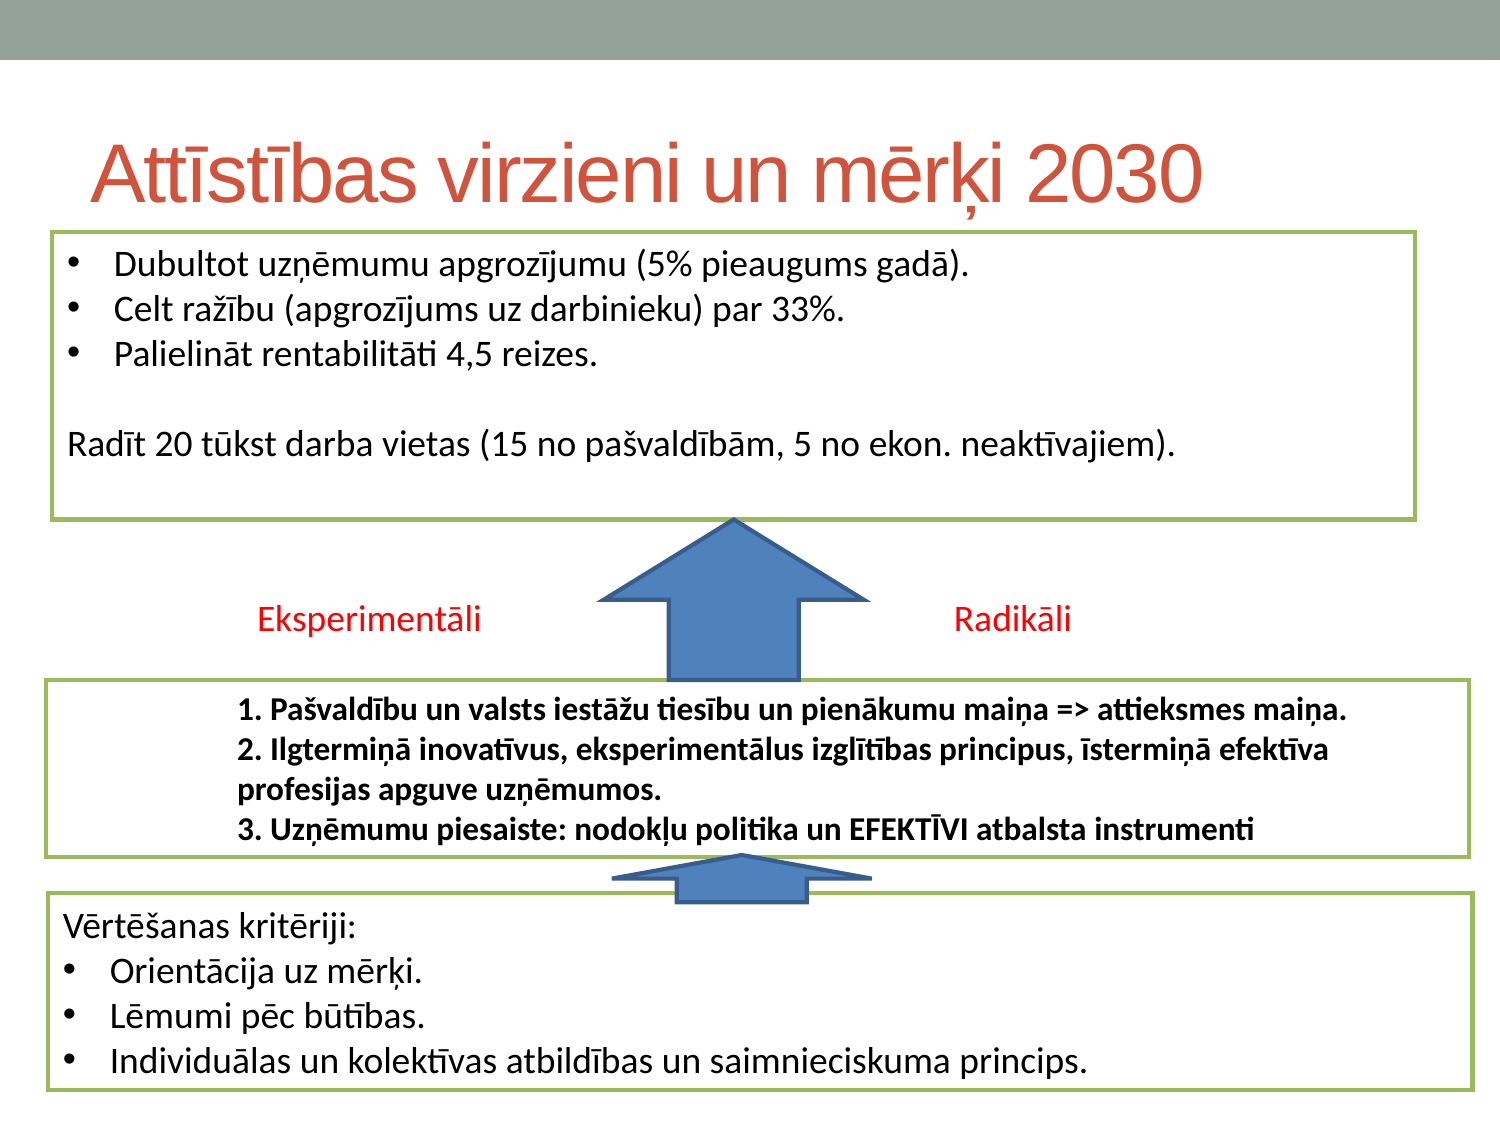

# Attīstības virzieni un mērķi 2030
Dubultot uzņēmumu apgrozījumu (5% pieaugums gadā).
Celt ražību (apgrozījums uz darbinieku) par 33%.
Palielināt rentabilitāti 4,5 reizes.
Radīt 20 tūkst darba vietas (15 no pašvaldībām, 5 no ekon. neaktīvajiem).
Eksperimentāli
Radikāli
1. Pašvaldību un valsts iestāžu tiesību un pienākumu maiņa => attieksmes maiņa.
2. Ilgtermiņā inovatīvus, eksperimentālus izglītības principus, īstermiņā efektīva profesijas apguve uzņēmumos.
3. Uzņēmumu piesaiste: nodokļu politika un EFEKTĪVI atbalsta instrumenti
Vērtēšanas kritēriji:
Orientācija uz mērķi.
Lēmumi pēc būtības.
Individuālas un kolektīvas atbildības un saimnieciskuma princips.